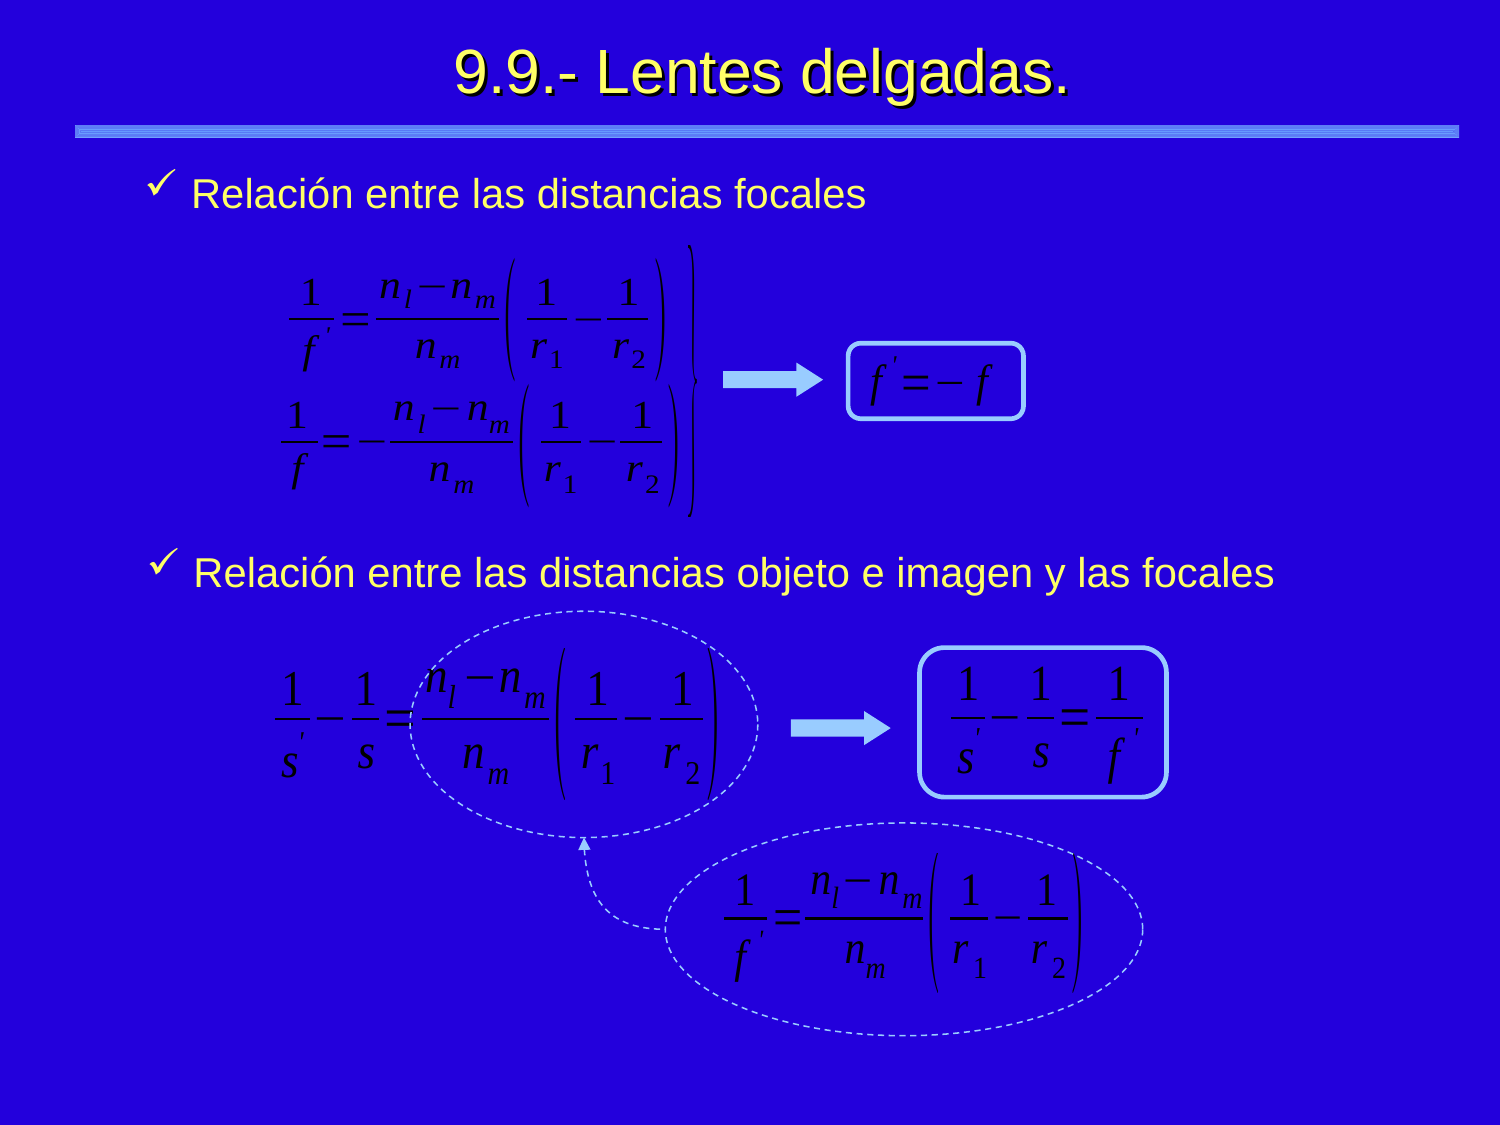

9.9.- Lentes delgadas.
Relación entre las distancias focales
Relación entre las distancias objeto e imagen y las focales